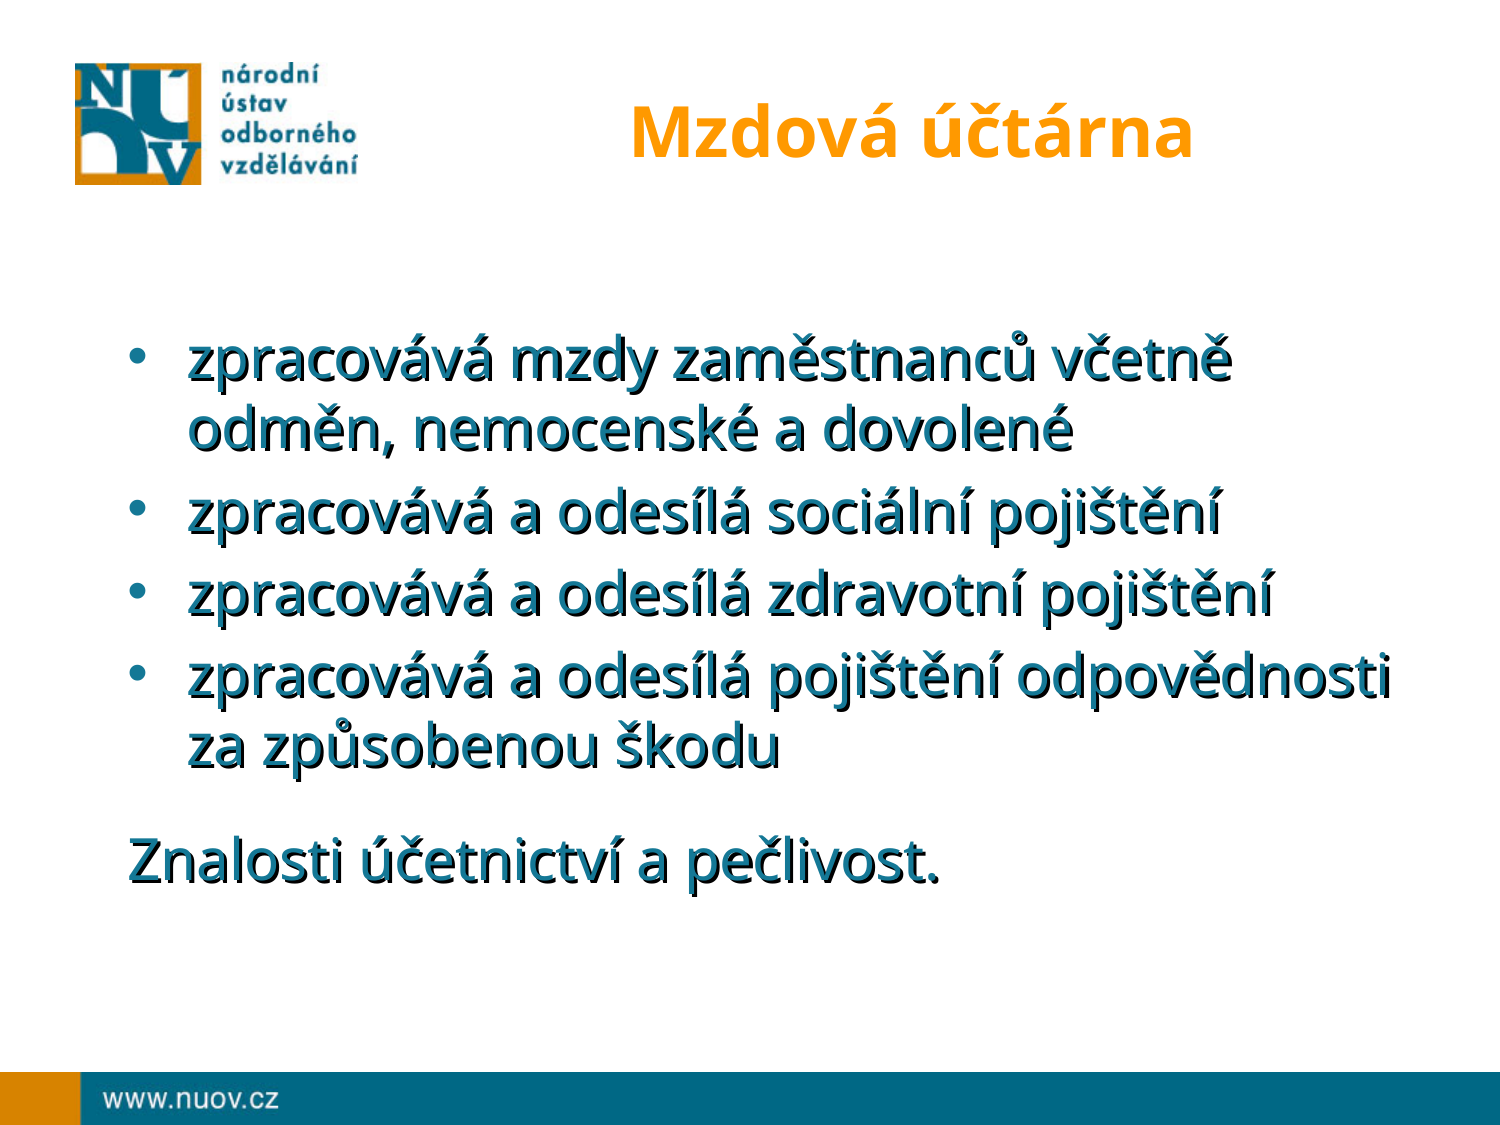

# Mzdová účtárna
zpracovává mzdy zaměstnanců včetně odměn, nemocenské a dovolené
zpracovává a odesílá sociální pojištění
zpracovává a odesílá zdravotní pojištění
zpracovává a odesílá pojištění odpovědnosti za způsobenou škodu
Znalosti účetnictví a pečlivost.